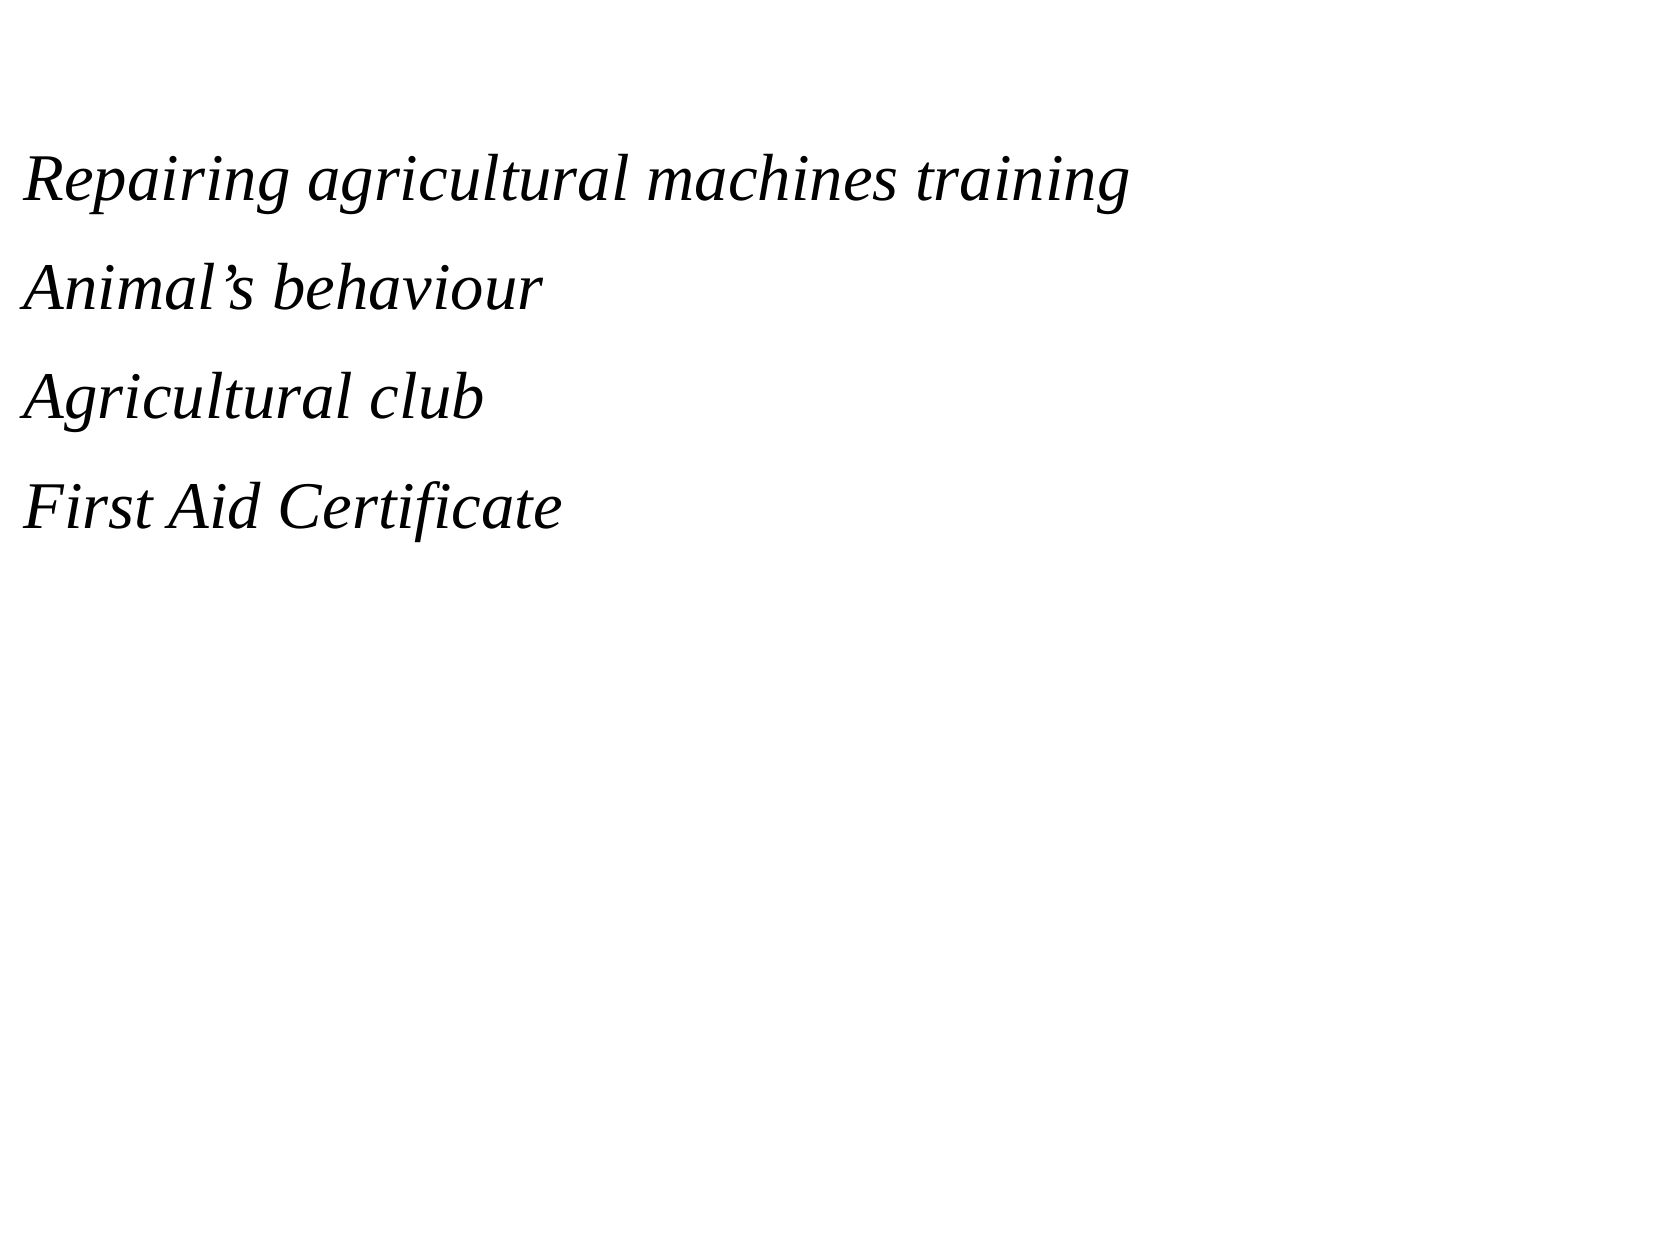

# Repairing agricultural machines training
Animal’s behaviour
Agricultural club
First Aid Certificate